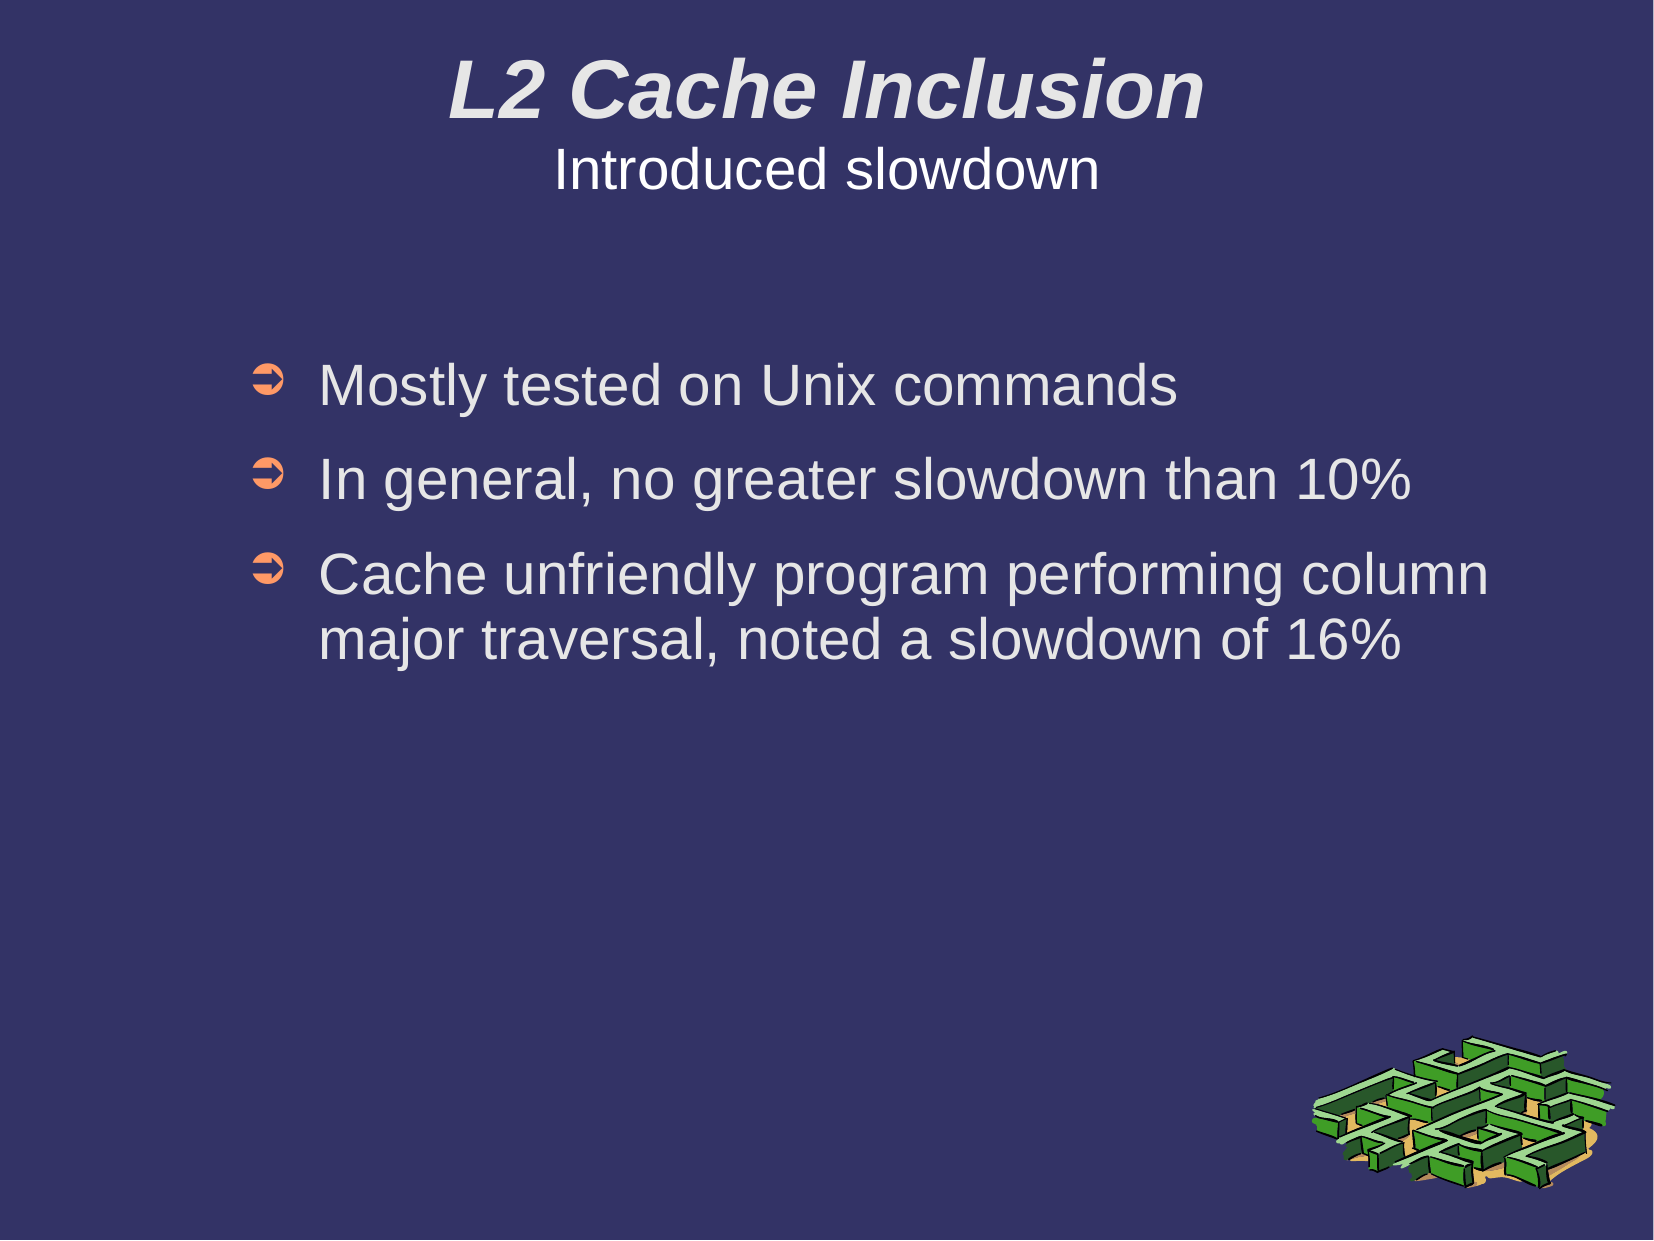

# L2 Cache Inclusion Introduced slowdown
Mostly tested on Unix commands
In general, no greater slowdown than 10%
Cache unfriendly program performing column major traversal, noted a slowdown of 16%